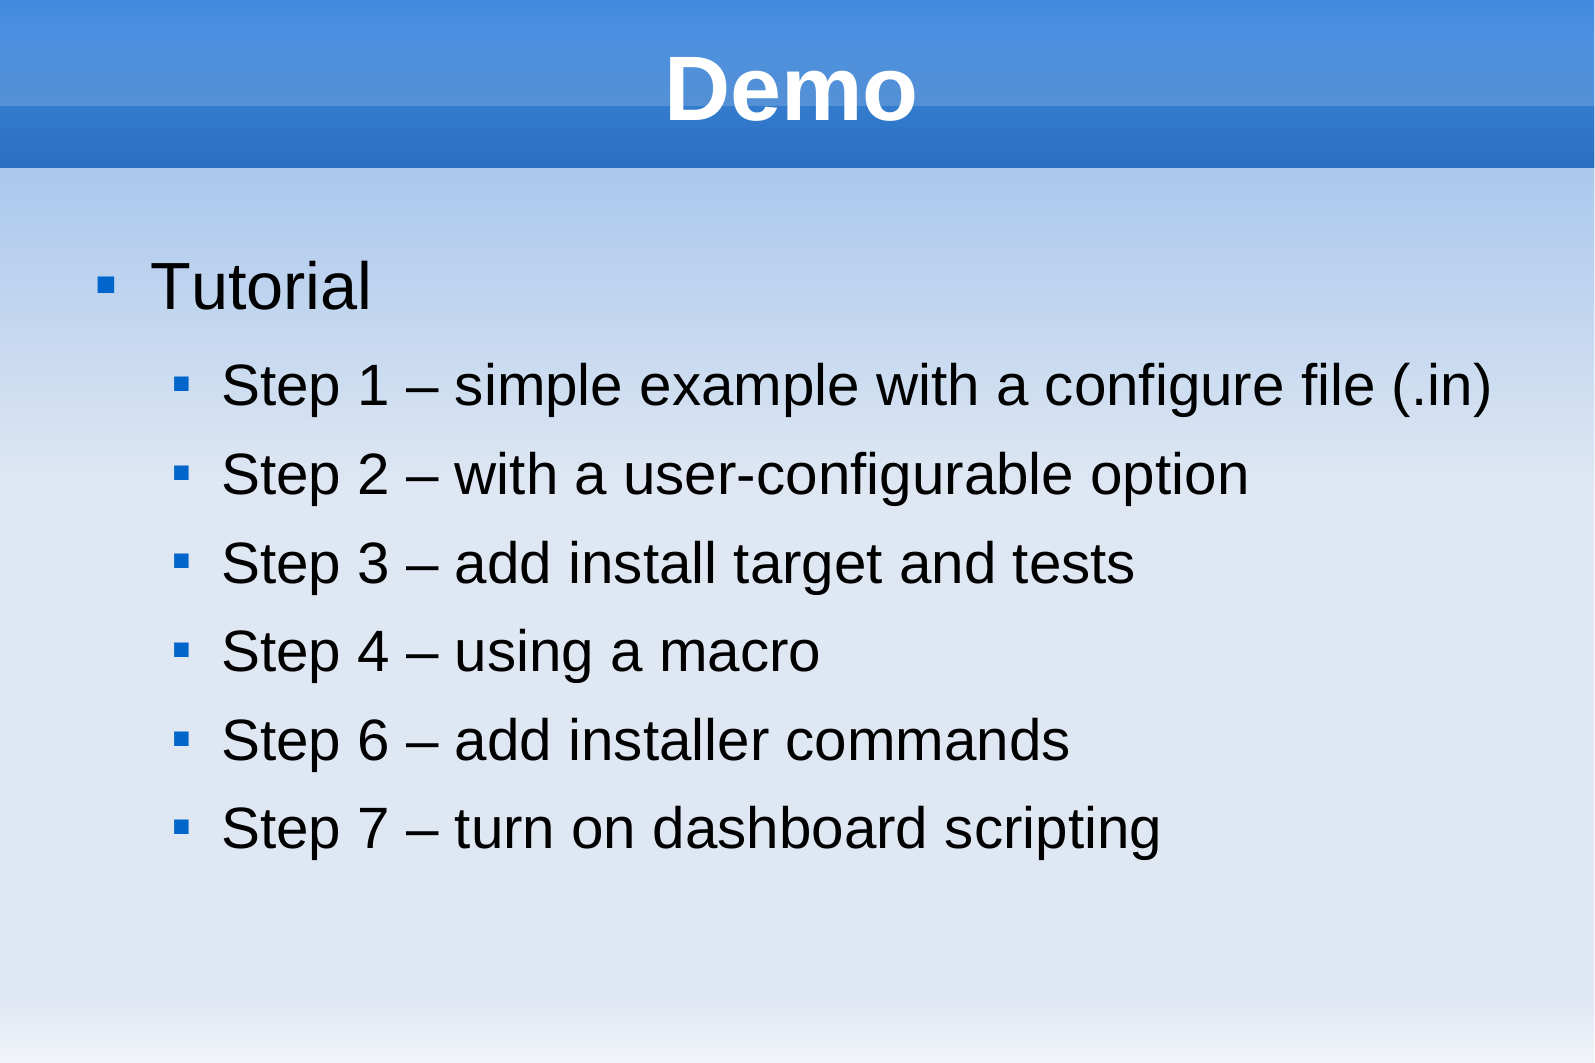

# Demo
Tutorial
Step 1 – simple example with a configure file (.in)
Step 2 – with a user-configurable option
Step 3 – add install target and tests
Step 4 – using a macro
Step 6 – add installer commands
Step 7 – turn on dashboard scripting